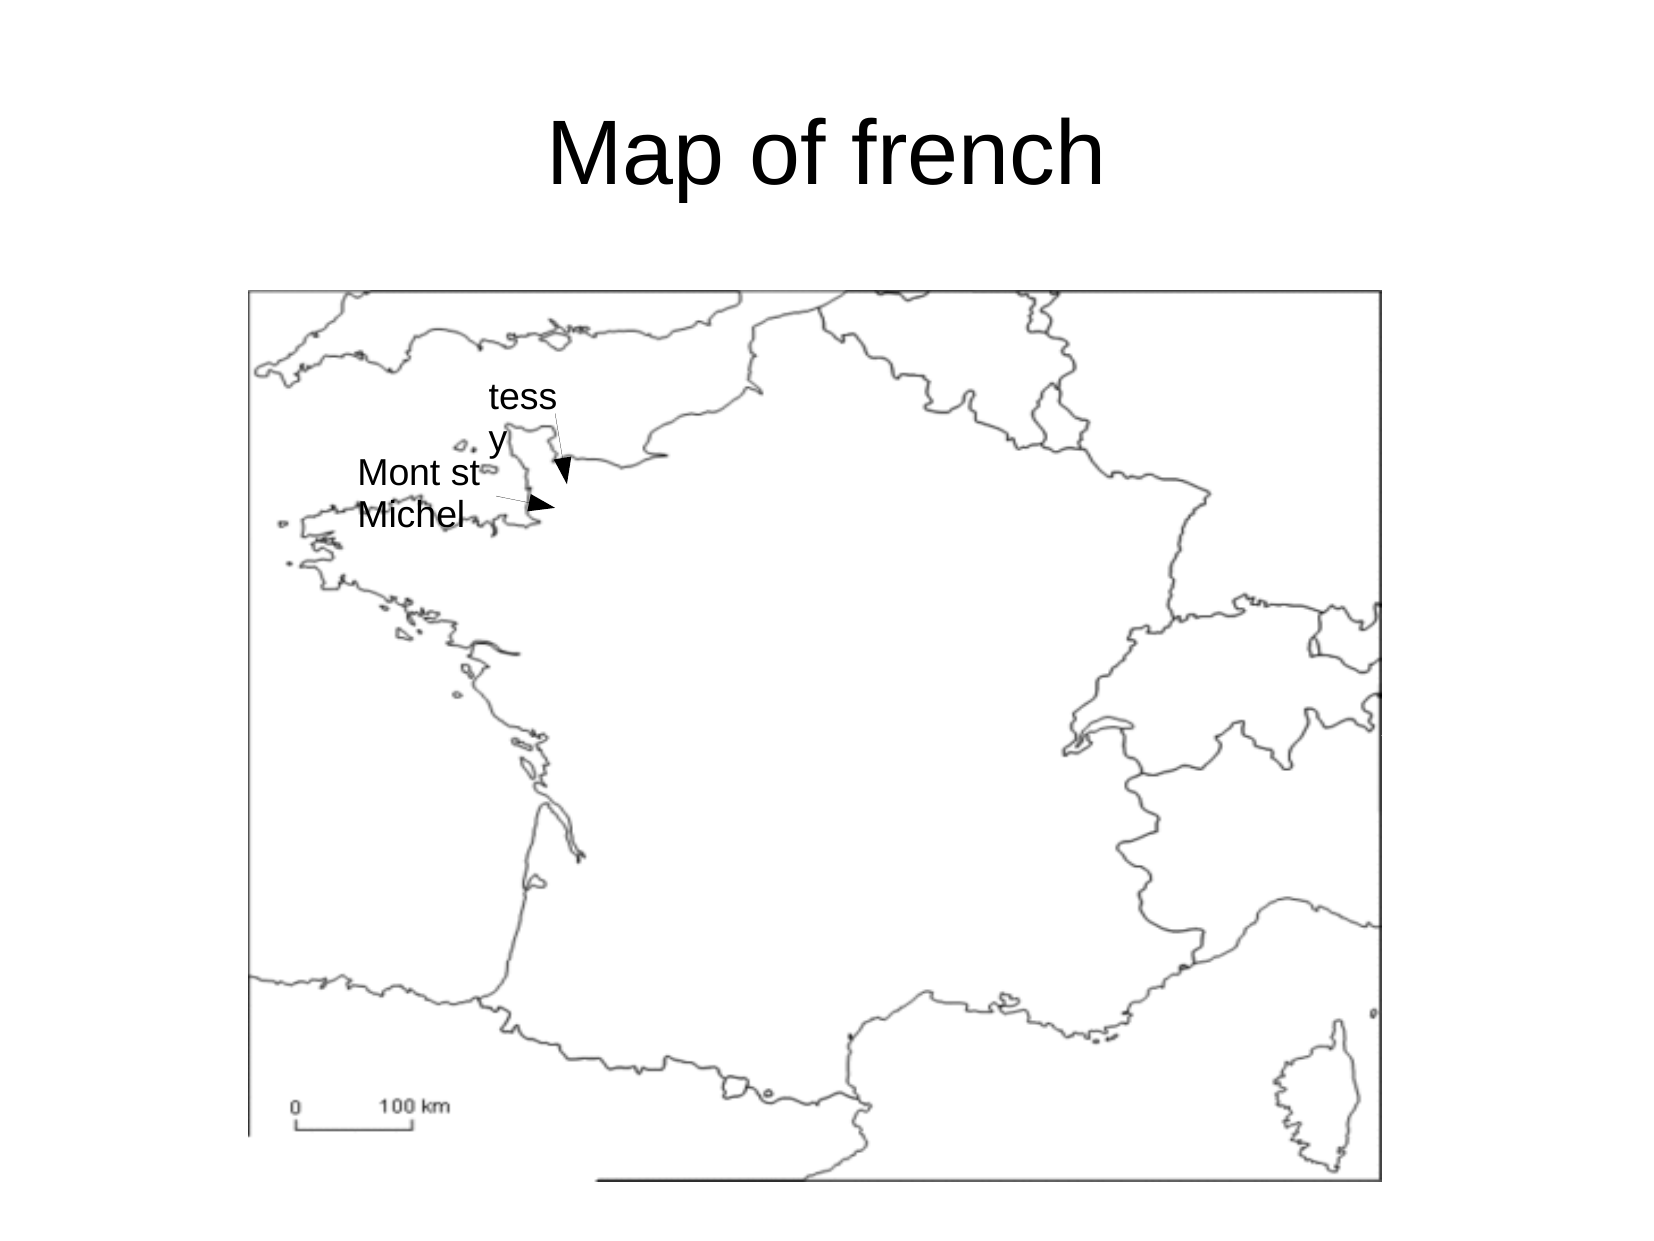

# Map of french
tessy
Mont st Michel